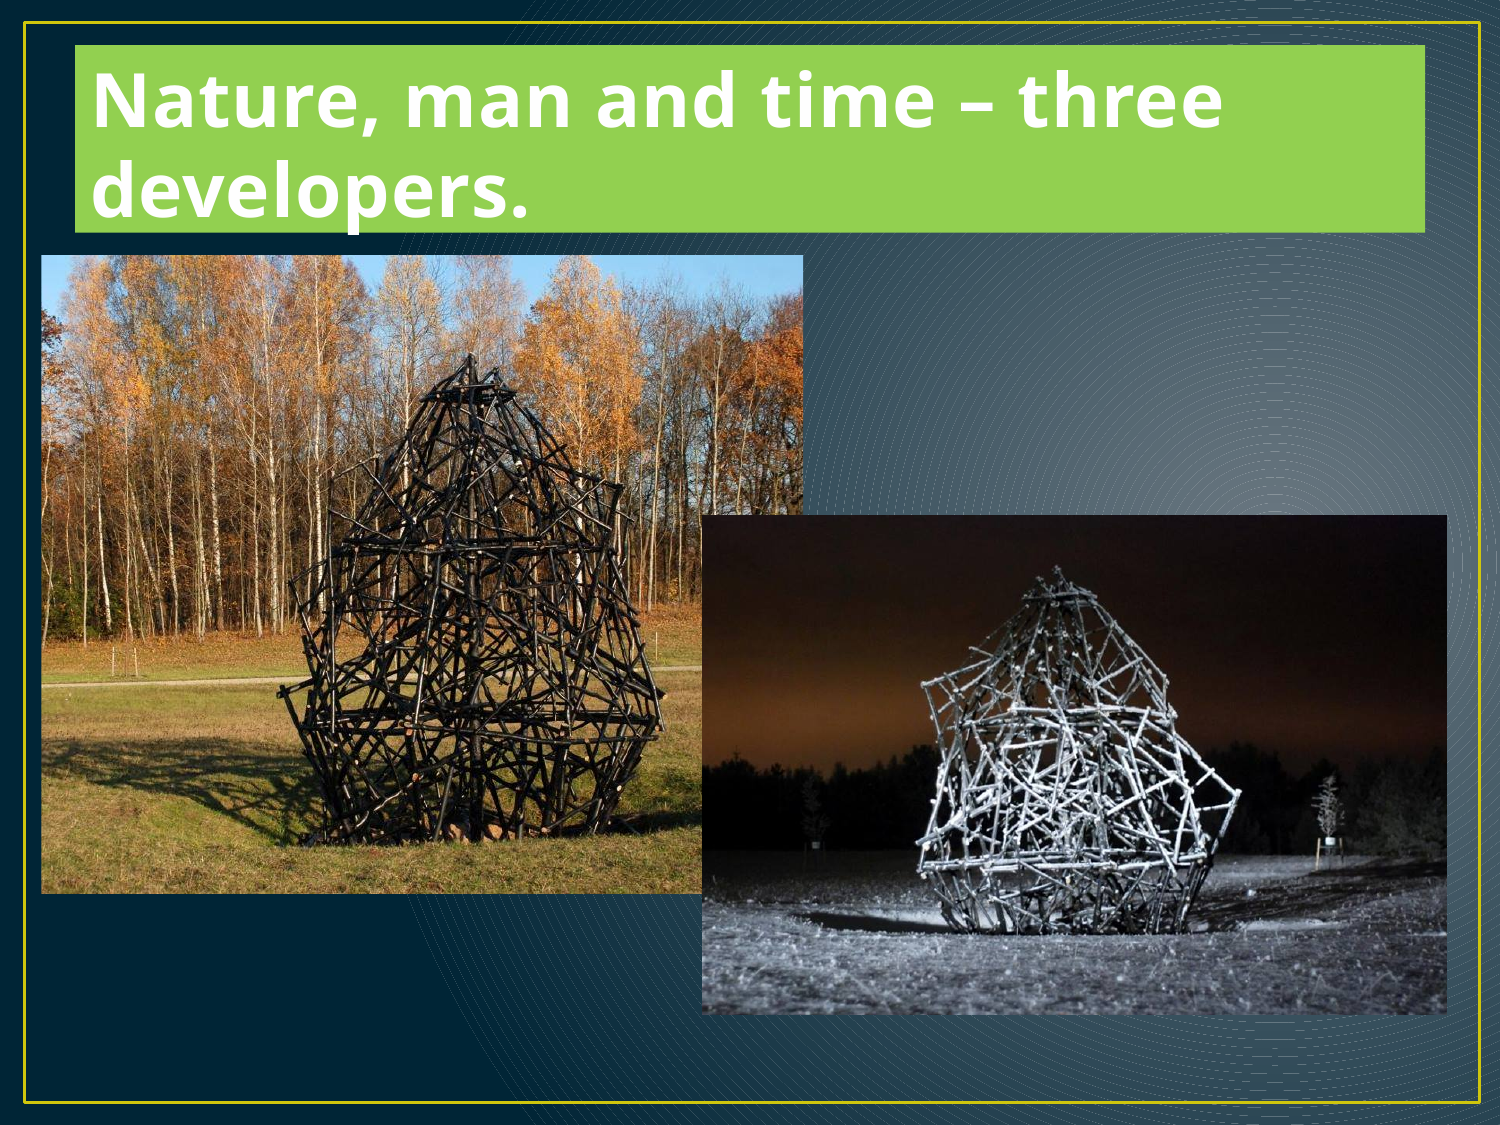

# Nature, man and time – three developers.